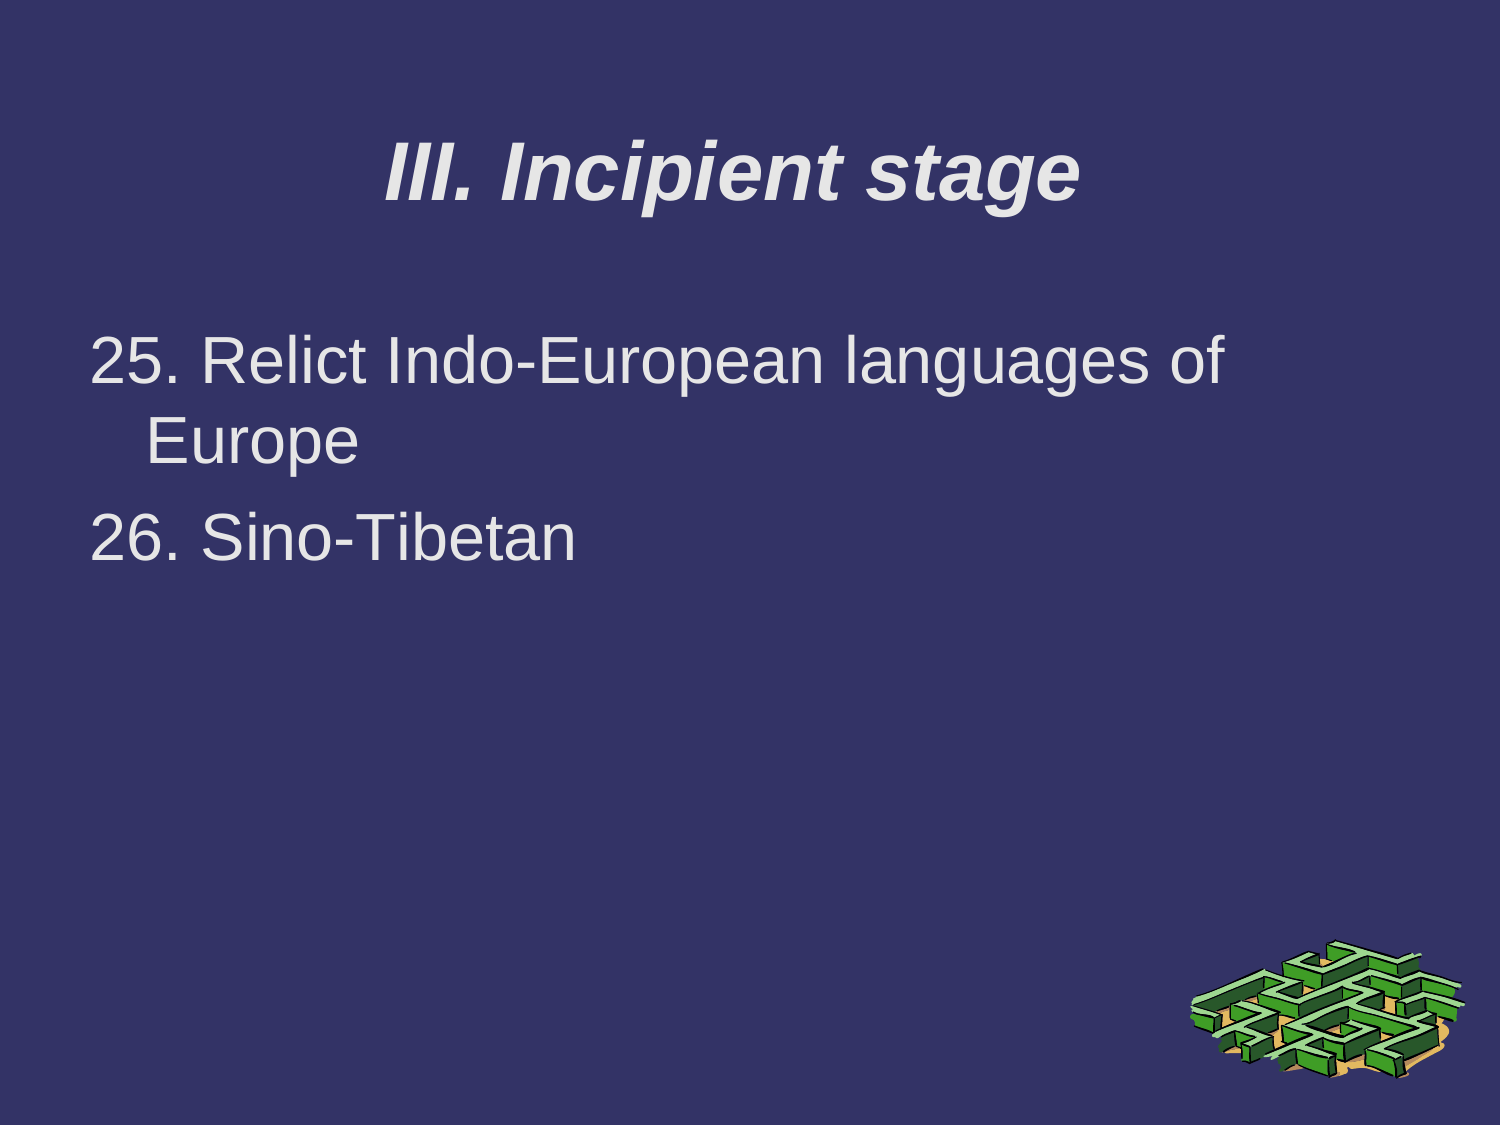

# III. Incipient stage
25. Relict Indo-European languages of Europe
26. Sino-Tibetan